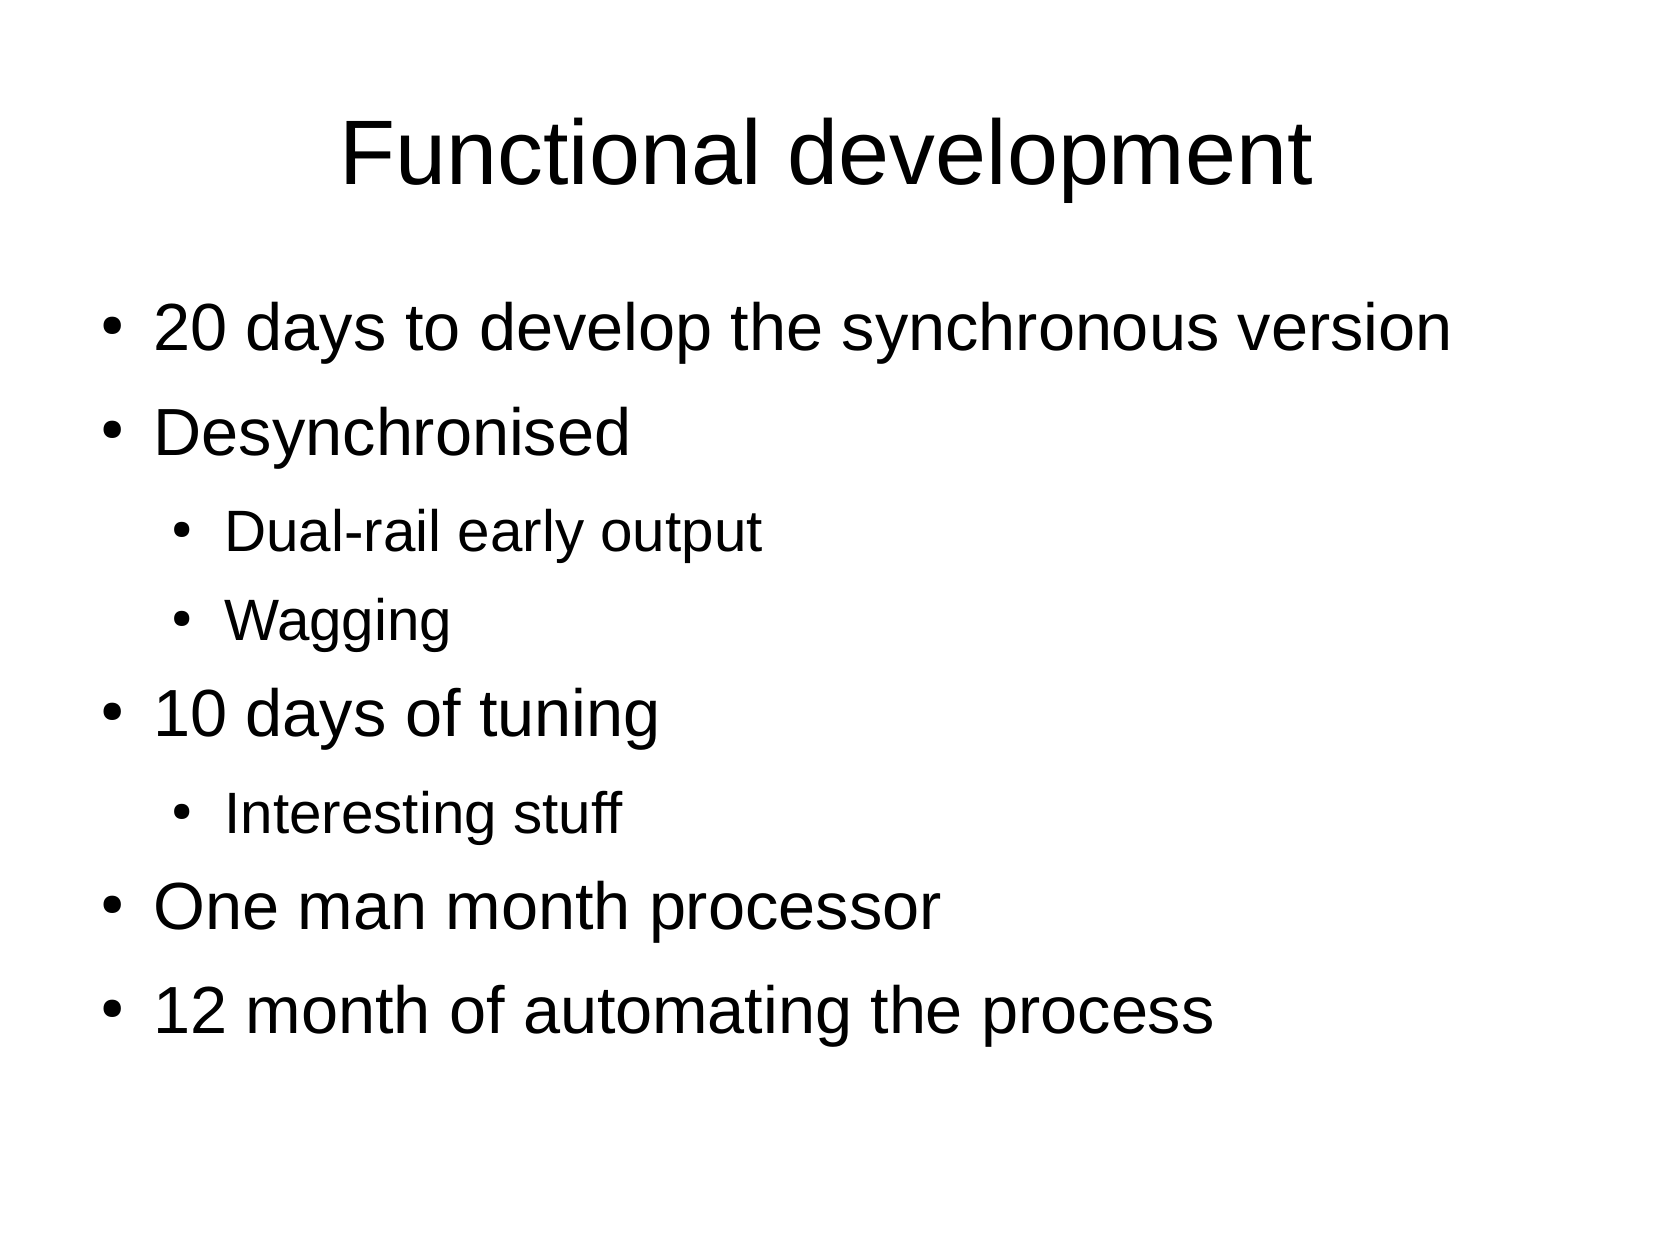

# Functional development
20 days to develop the synchronous version
Desynchronised
Dual-rail early output
Wagging
10 days of tuning
Interesting stuff
One man month processor
12 month of automating the process